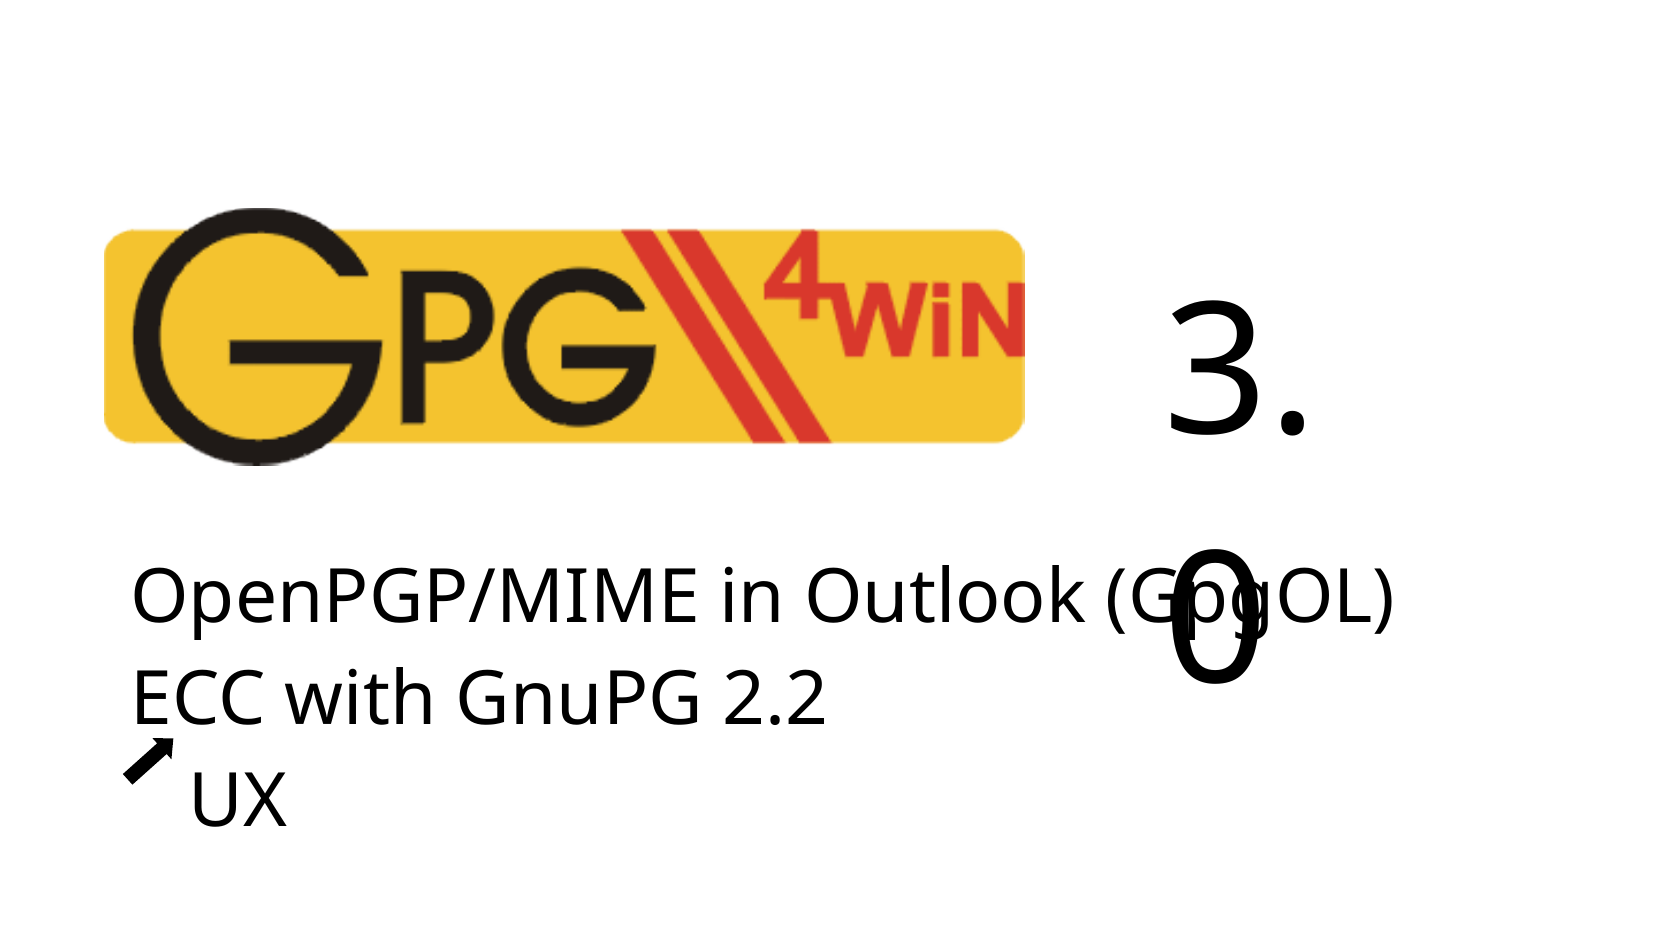

3.0
OpenPGP/MIME in Outlook (GpgOL)
ECC with GnuPG 2.2
 UX